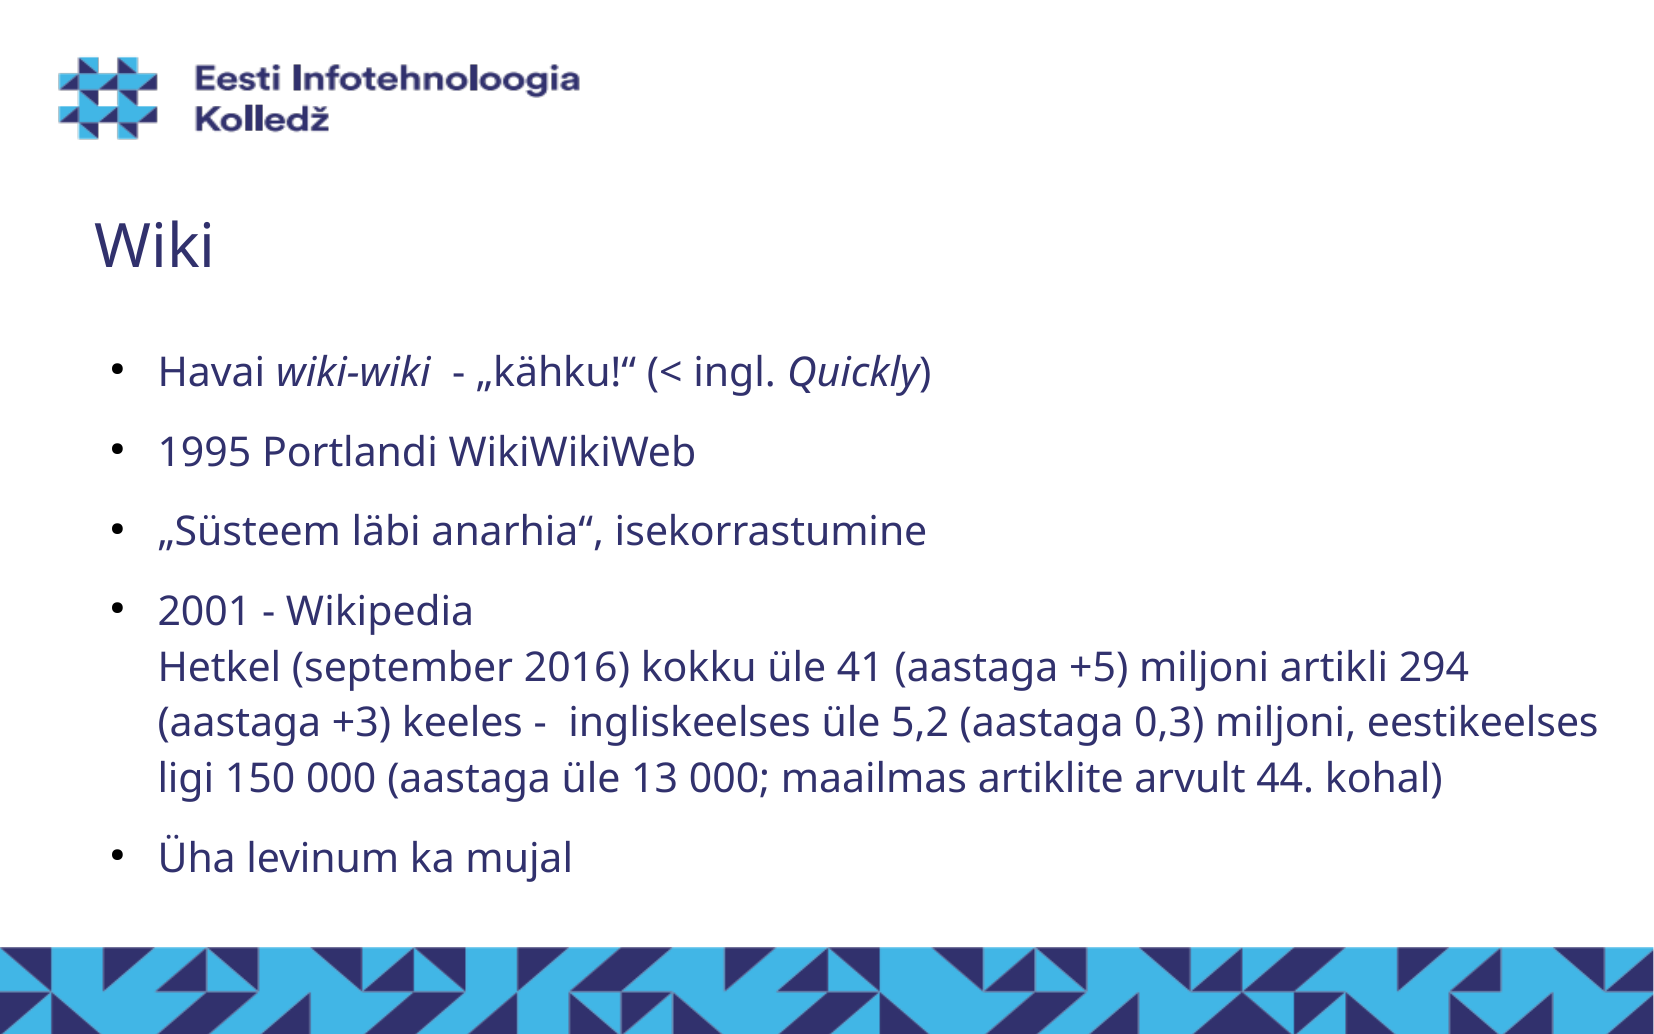

# Wiki
Havai wiki-wiki - „kähku!“ (< ingl. Quickly)
1995 Portlandi WikiWikiWeb
„Süsteem läbi anarhia“, isekorrastumine
2001 - Wikipedia
Hetkel (september 2016) kokku üle 41 (aastaga +5) miljoni artikli 294 (aastaga +3) keeles - ingliskeelses üle 5,2 (aastaga 0,3) miljoni, eestikeelses ligi 150 000 (aastaga üle 13 000; maailmas artiklite arvult 44. kohal)
Üha levinum ka mujal